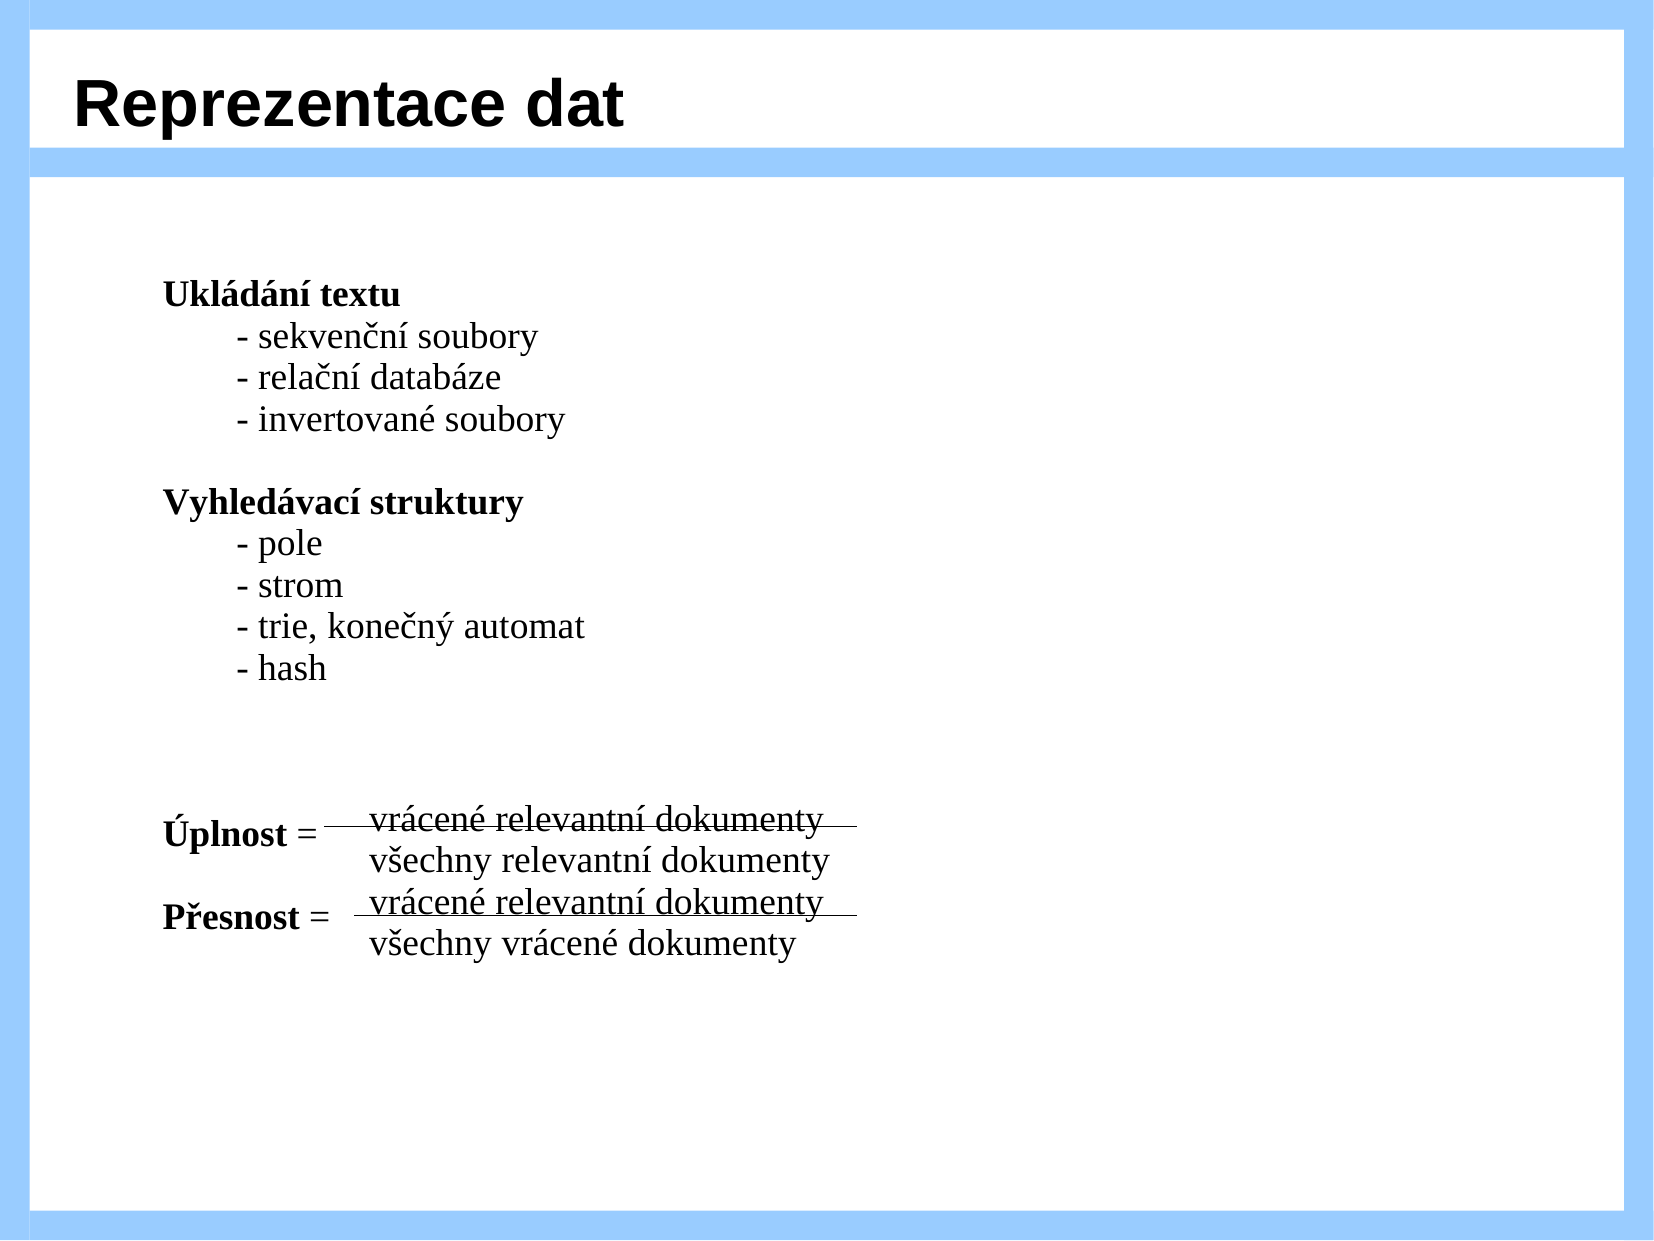

Reprezentace dat
Ukládání textu
	- sekvenční soubory
	- relační databáze
	- invertované soubory
Vyhledávací struktury
	- pole
	- strom
	- trie, konečný automat
	- hash
vrácené relevantní dokumenty
všechny relevantní dokumenty
vrácené relevantní dokumenty
všechny vrácené dokumenty
Úplnost =
Přesnost =